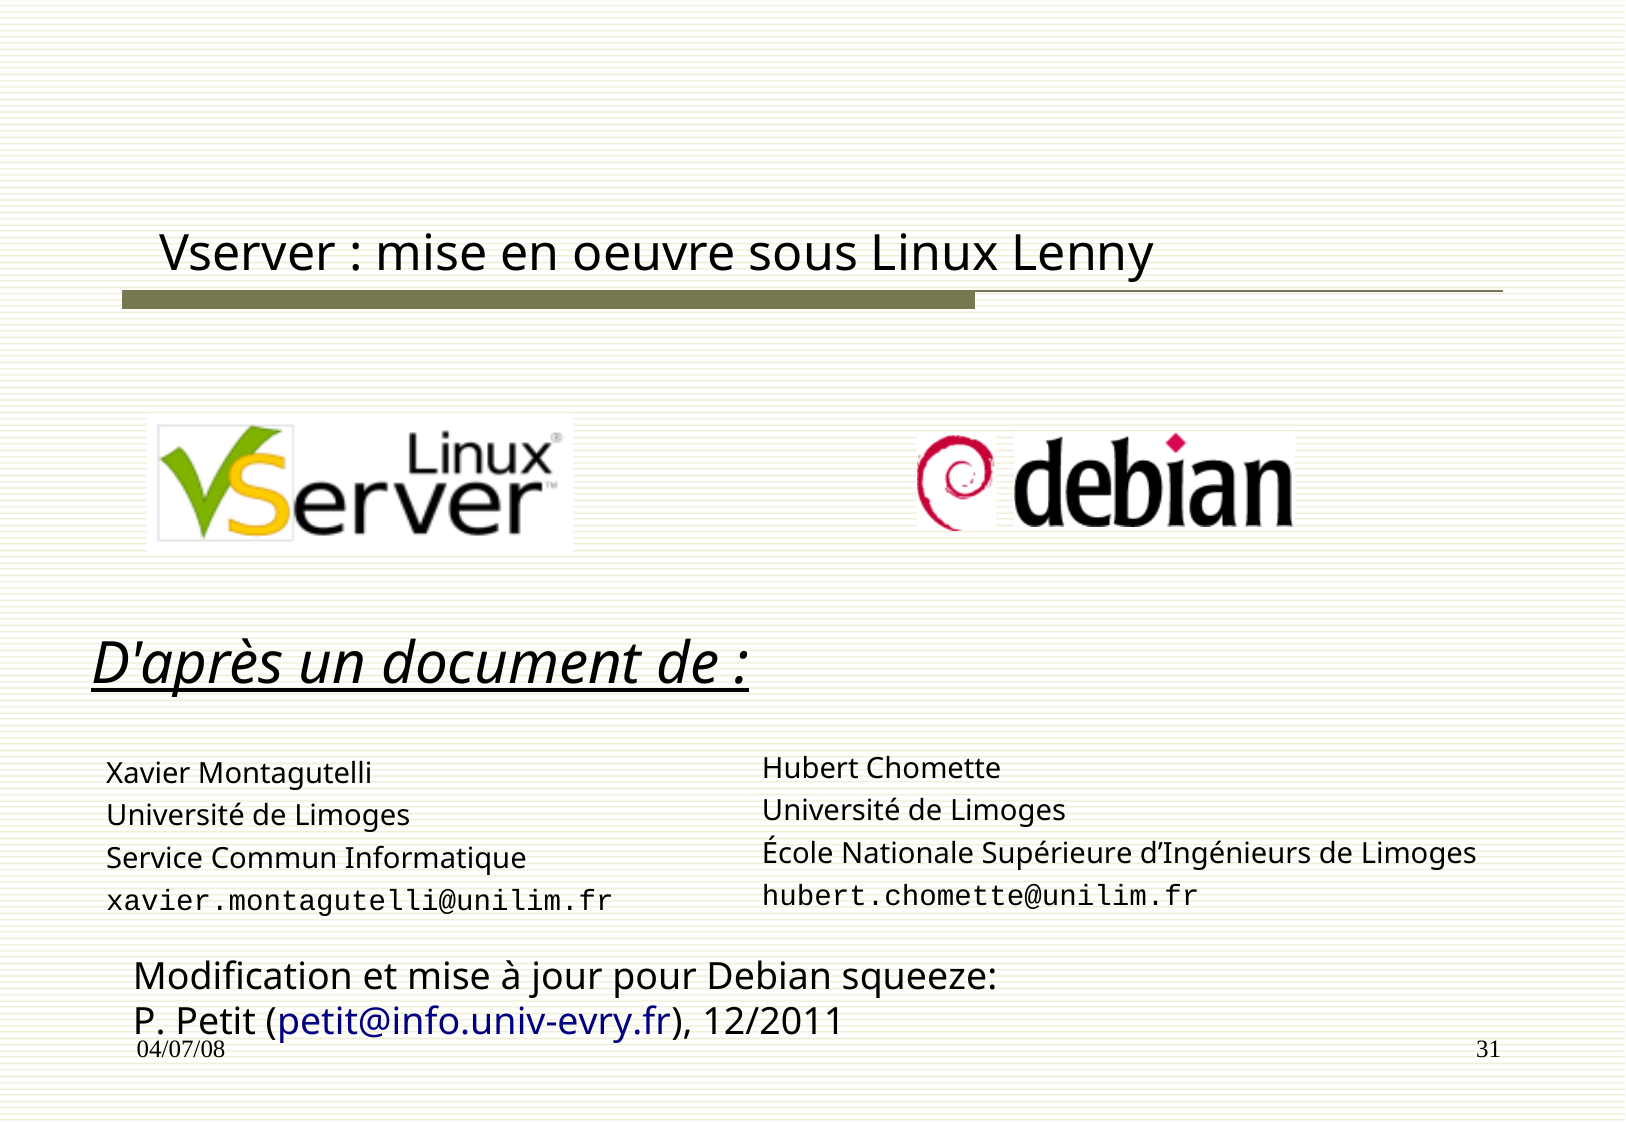

# Vserver : mise en oeuvre sous Linux Lenny
D'après un document de :
Hubert Chomette
Université de Limoges
École Nationale Supérieure d’Ingénieurs de Limoges
hubert.chomette@unilim.fr
Xavier Montagutelli
Université de Limoges
Service Commun Informatique
xavier.montagutelli@unilim.fr
Modification et mise à jour pour Debian squeeze:
P. Petit (petit@info.univ-evry.fr), 12/2011
31